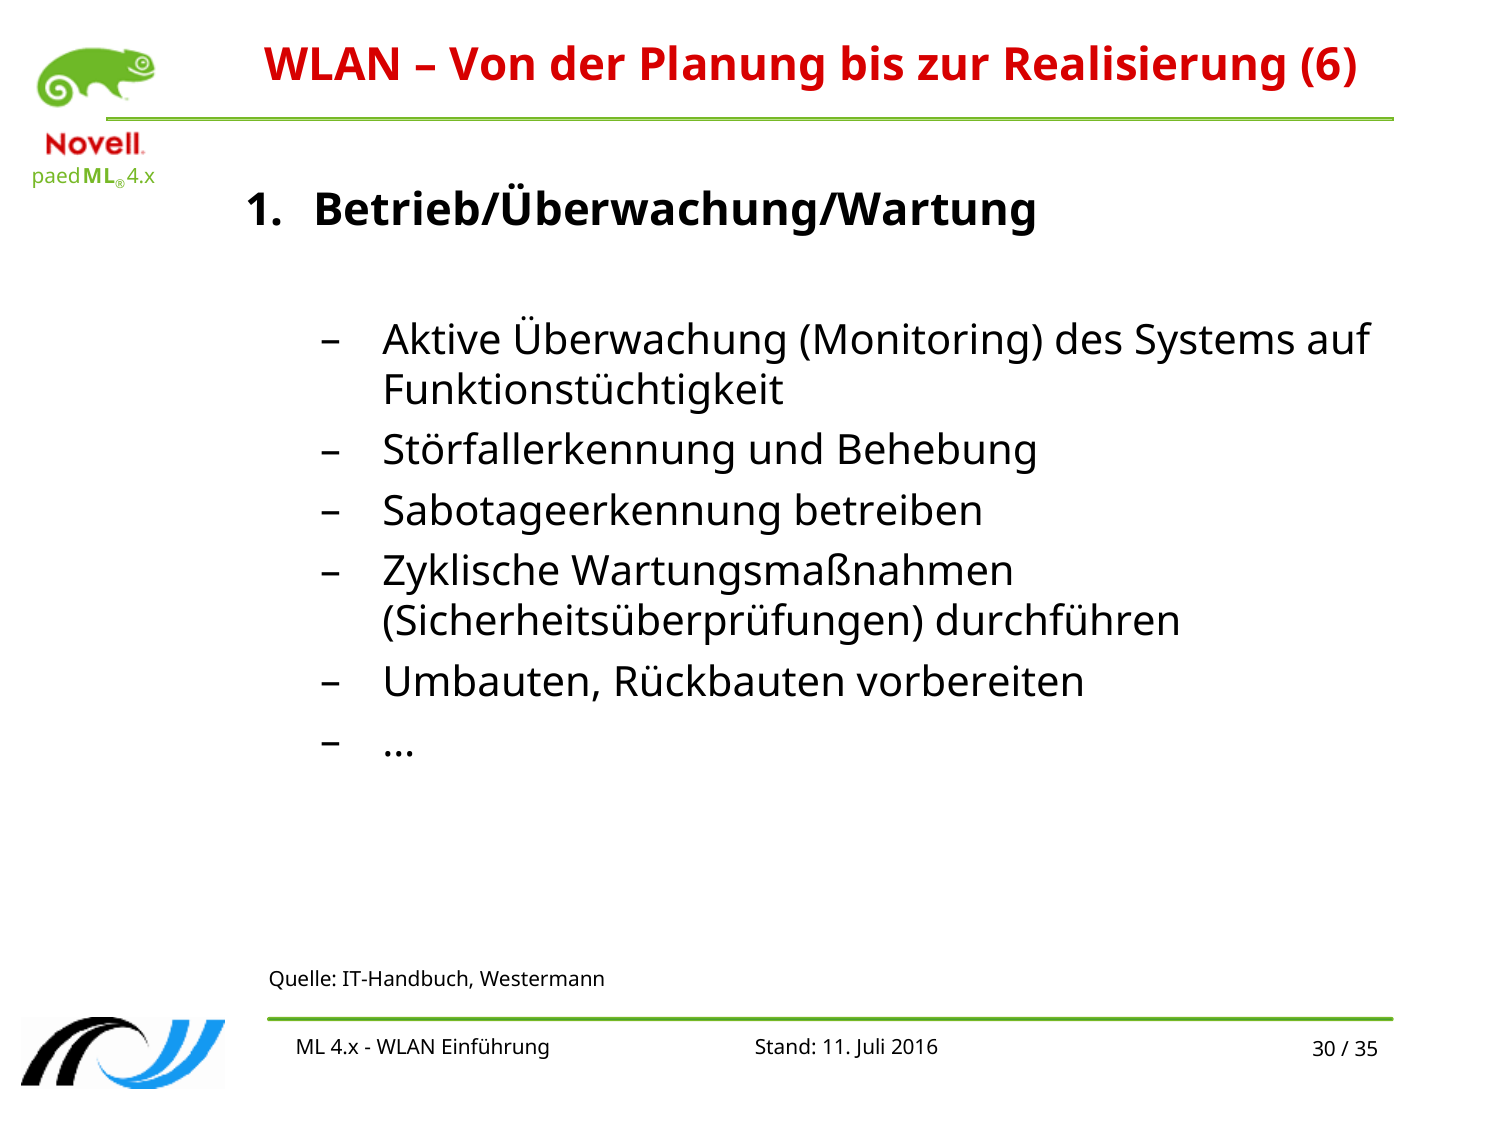

# WLAN – Von der Planung bis zur Realisierung (6)
Betrieb/Überwachung/Wartung
Aktive Überwachung (Monitoring) des Systems auf Funktionstüchtigkeit
Störfallerkennung und Behebung
Sabotageerkennung betreiben
Zyklische Wartungsmaßnahmen (Sicherheitsüberprüfungen) durchführen
Umbauten, Rückbauten vorbereiten
…
Quelle: IT-Handbuch, Westermann
ML 4.x - WLAN Einführung
11. Juli 2016
30